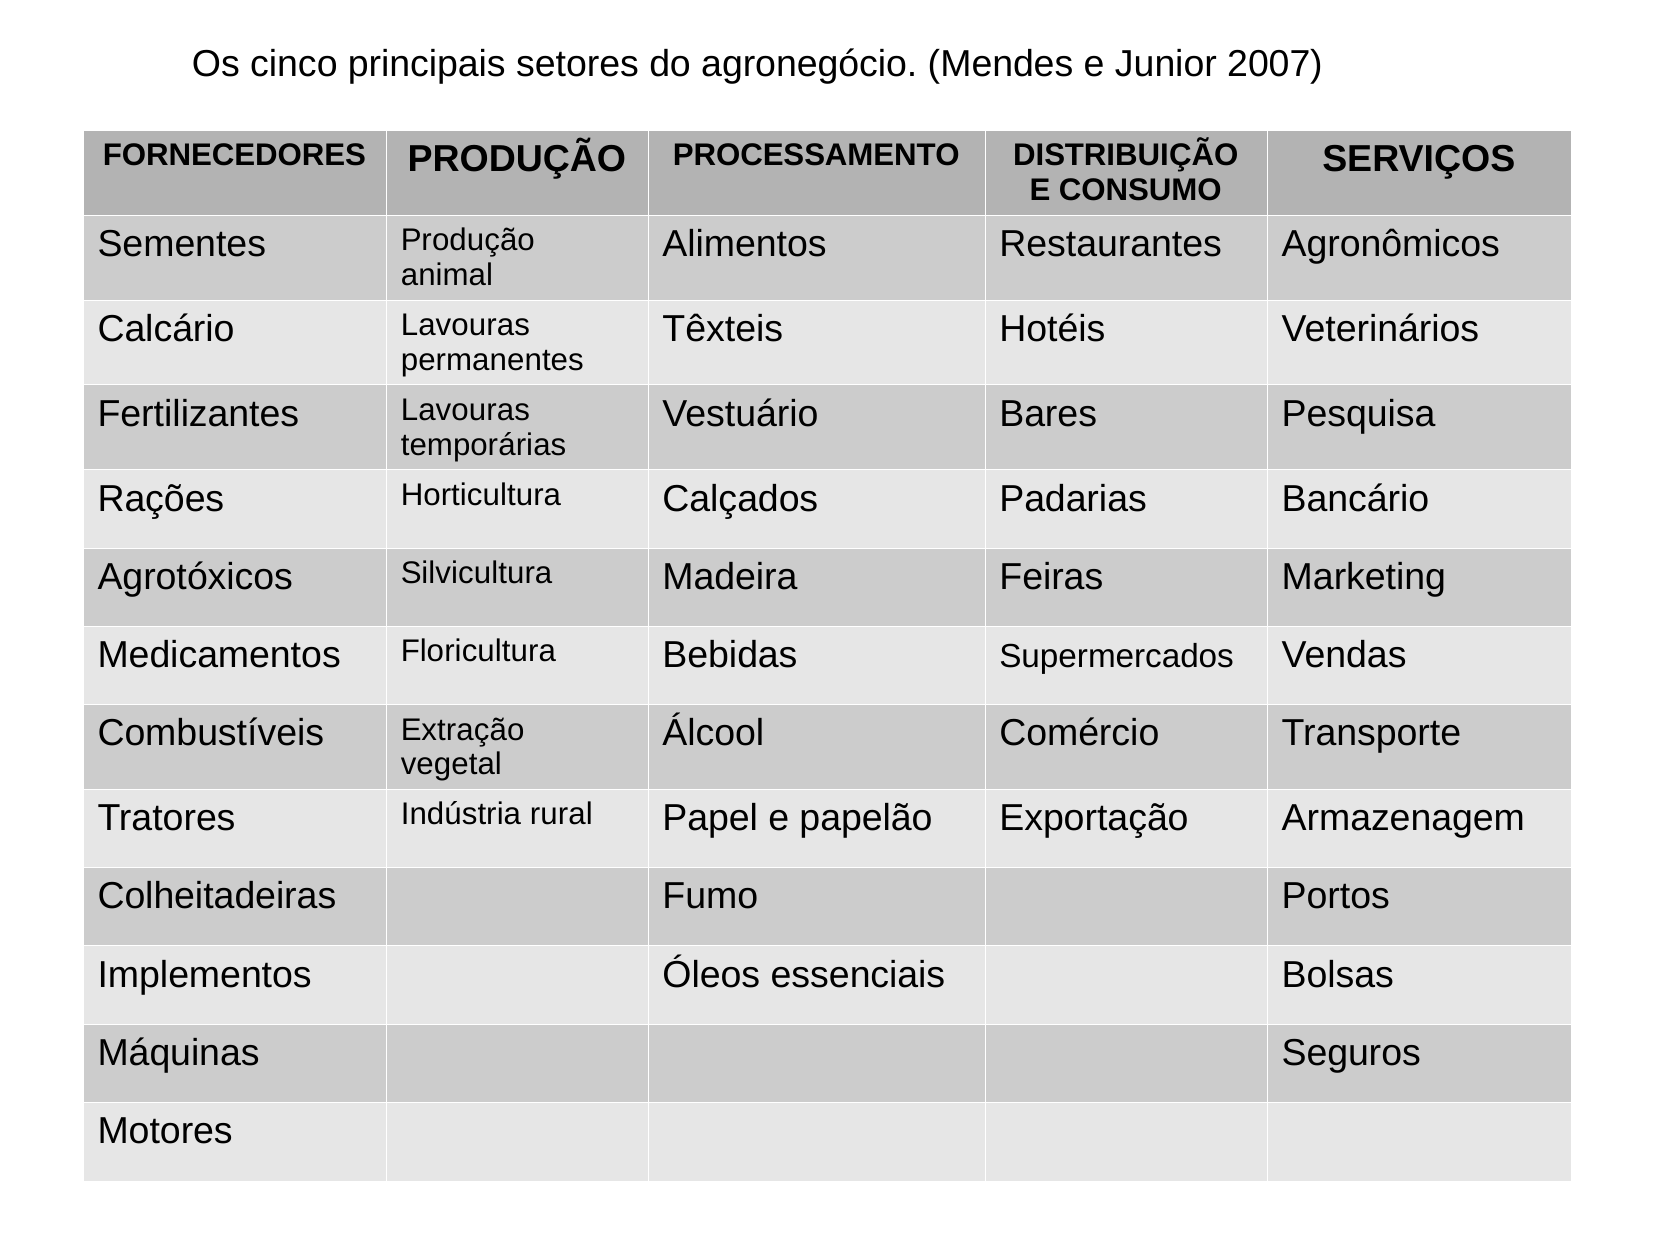

Os cinco principais setores do agronegócio. (Mendes e Junior 2007)
| FORNECEDORES | PRODUÇÃO | PROCESSAMENTO | DISTRIBUIÇÃO E CONSUMO | SERVIÇOS |
| --- | --- | --- | --- | --- |
| Sementes | Produção animal | Alimentos | Restaurantes | Agronômicos |
| Calcário | Lavouras permanentes | Têxteis | Hotéis | Veterinários |
| Fertilizantes | Lavouras temporárias | Vestuário | Bares | Pesquisa |
| Rações | Horticultura | Calçados | Padarias | Bancário |
| Agrotóxicos | Silvicultura | Madeira | Feiras | Marketing |
| Medicamentos | Floricultura | Bebidas | Supermercados | Vendas |
| Combustíveis | Extração vegetal | Álcool | Comércio | Transporte |
| Tratores | Indústria rural | Papel e papelão | Exportação | Armazenagem |
| Colheitadeiras | | Fumo | | Portos |
| Implementos | | Óleos essenciais | | Bolsas |
| Máquinas | | | | Seguros |
| Motores | | | | |